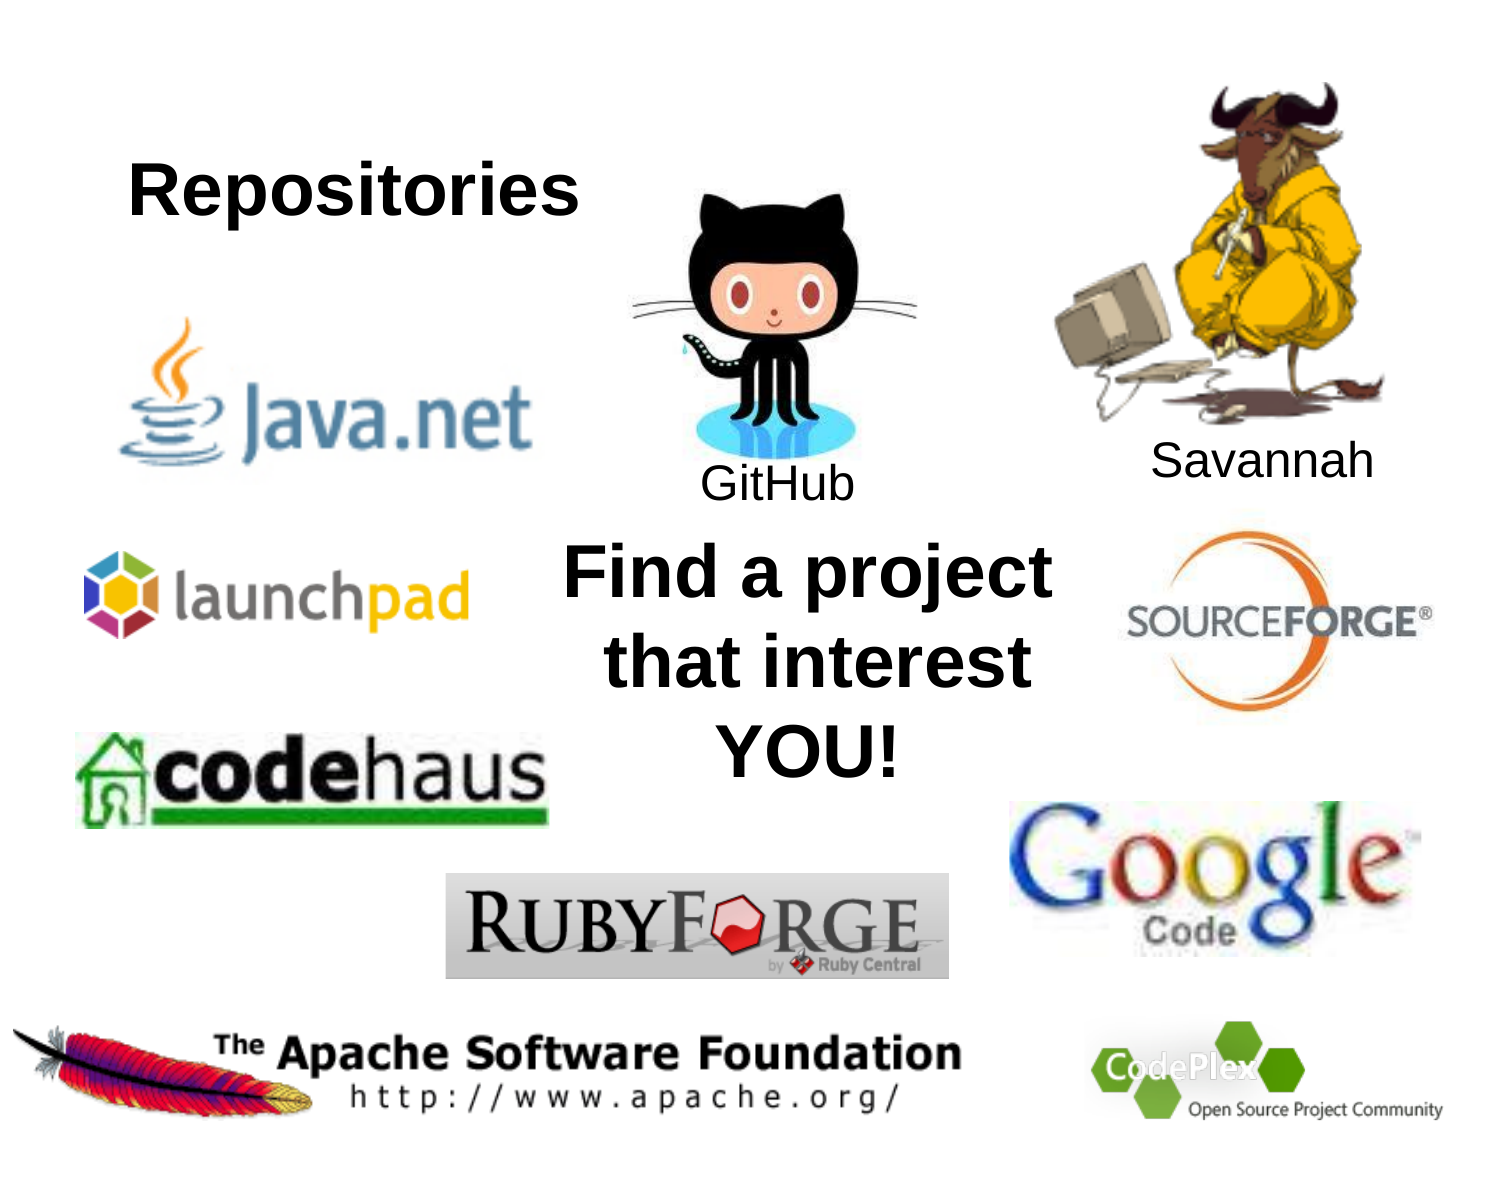

# Repositories
Savannah
GitHub
Find a project
 that interest YOU!